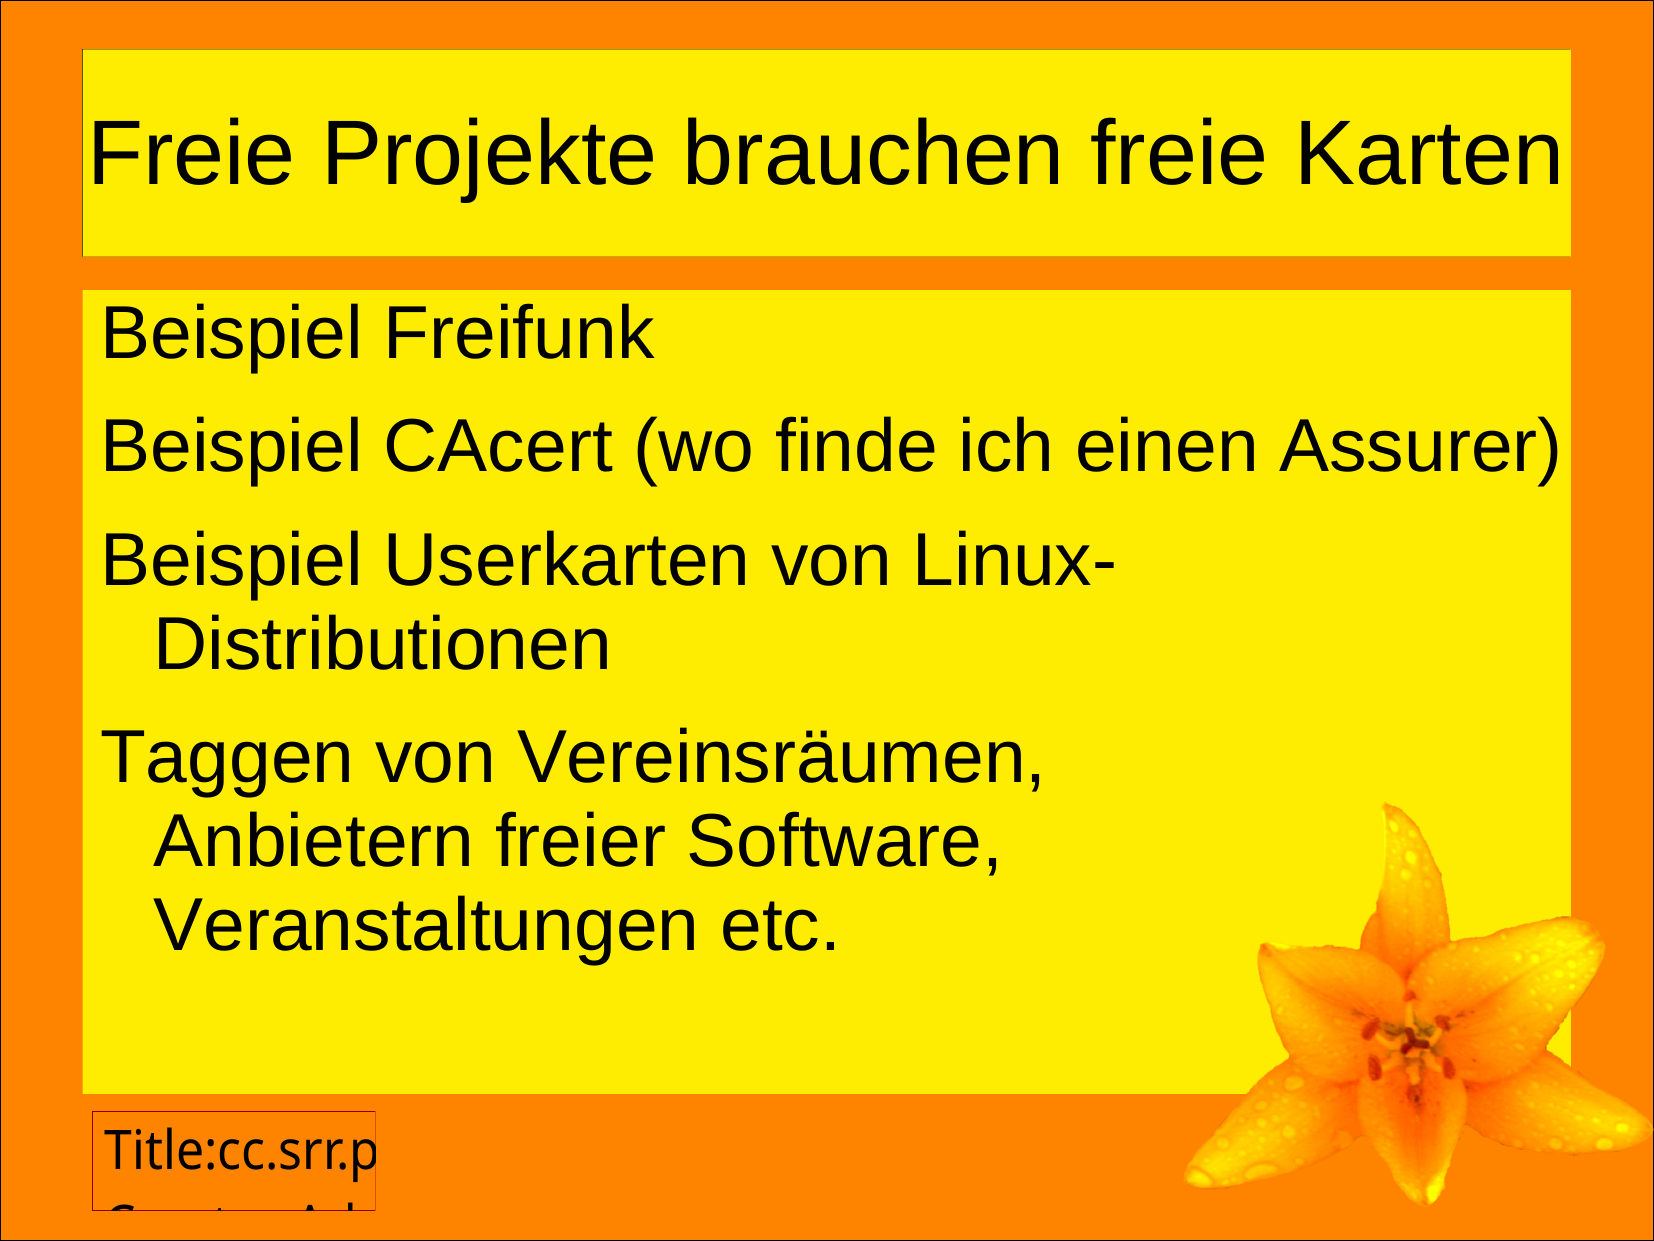

# Freie Projekte brauchen freie Karten
Beispiel Freifunk
Beispiel CAcert (wo finde ich einen Assurer)
Beispiel Userkarten von Linux-Distributionen
Taggen von Vereinsräumen,
Anbietern freier Software, Veranstaltungen etc.